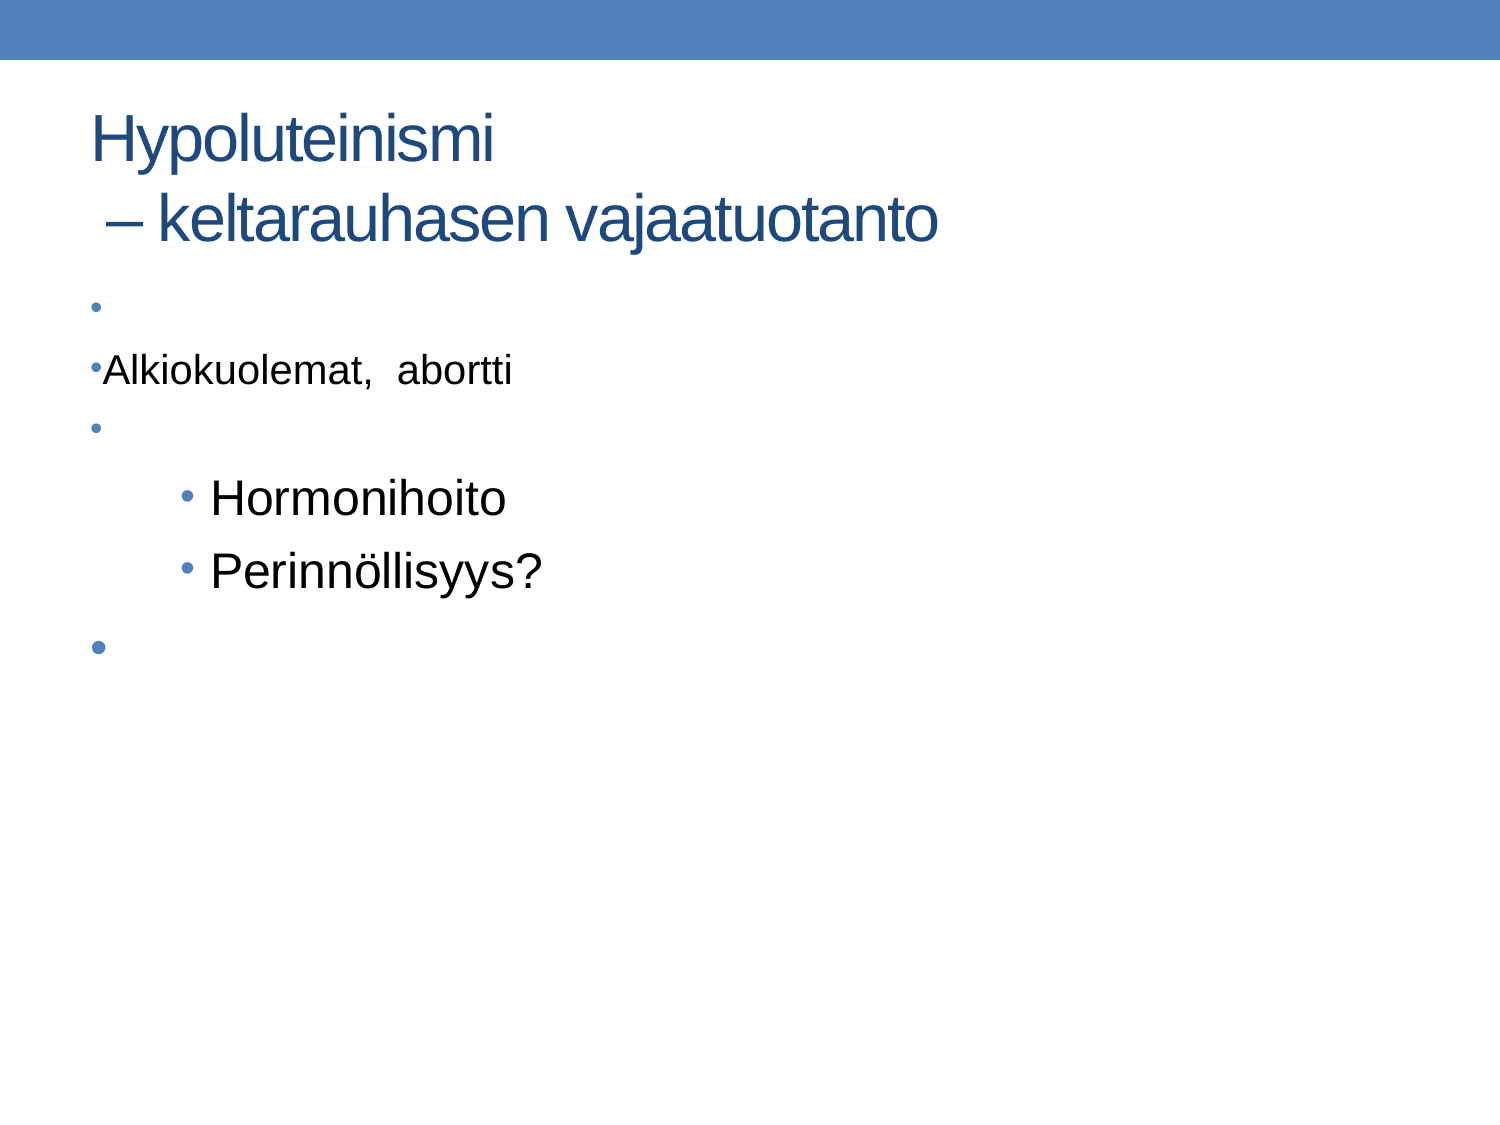

# Hypoluteinismi – keltarauhasen vajaatuotanto
Alkiokuolemat, abortti
Hormonihoito
Perinnöllisyys?